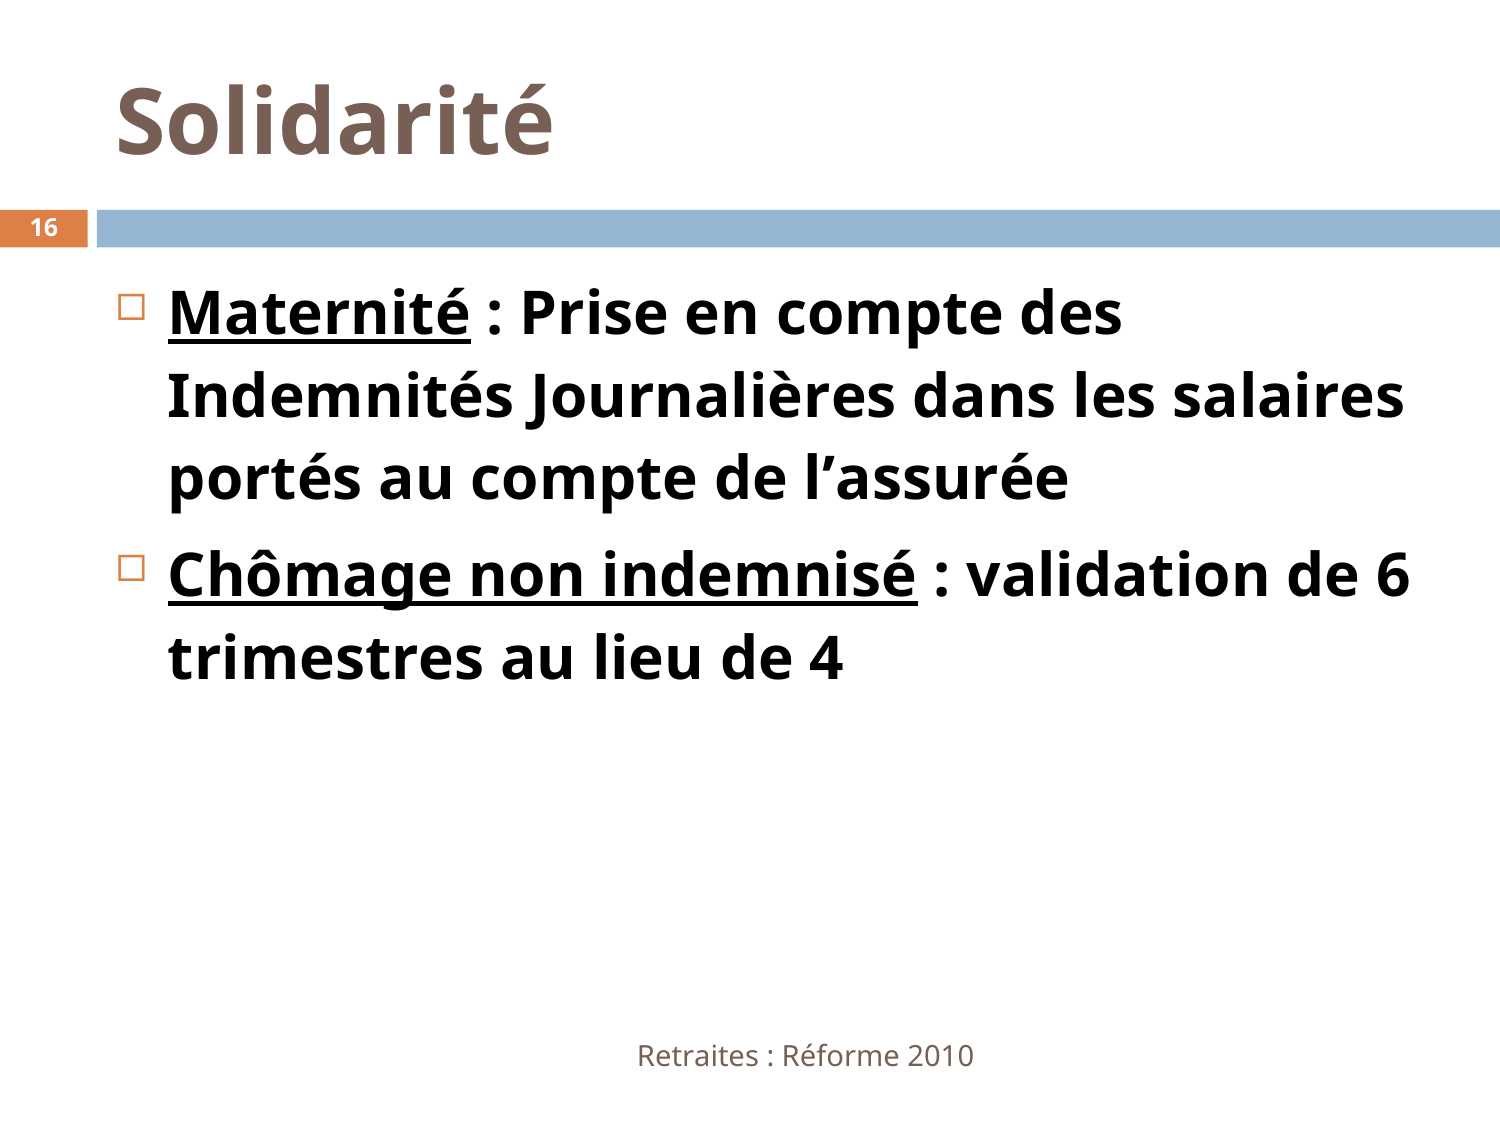

# Solidarité
Maternité : Prise en compte des Indemnités Journalières dans les salaires portés au compte de l’assurée
Chômage non indemnisé : validation de 6 trimestres au lieu de 4
Retraites : Réforme 2010